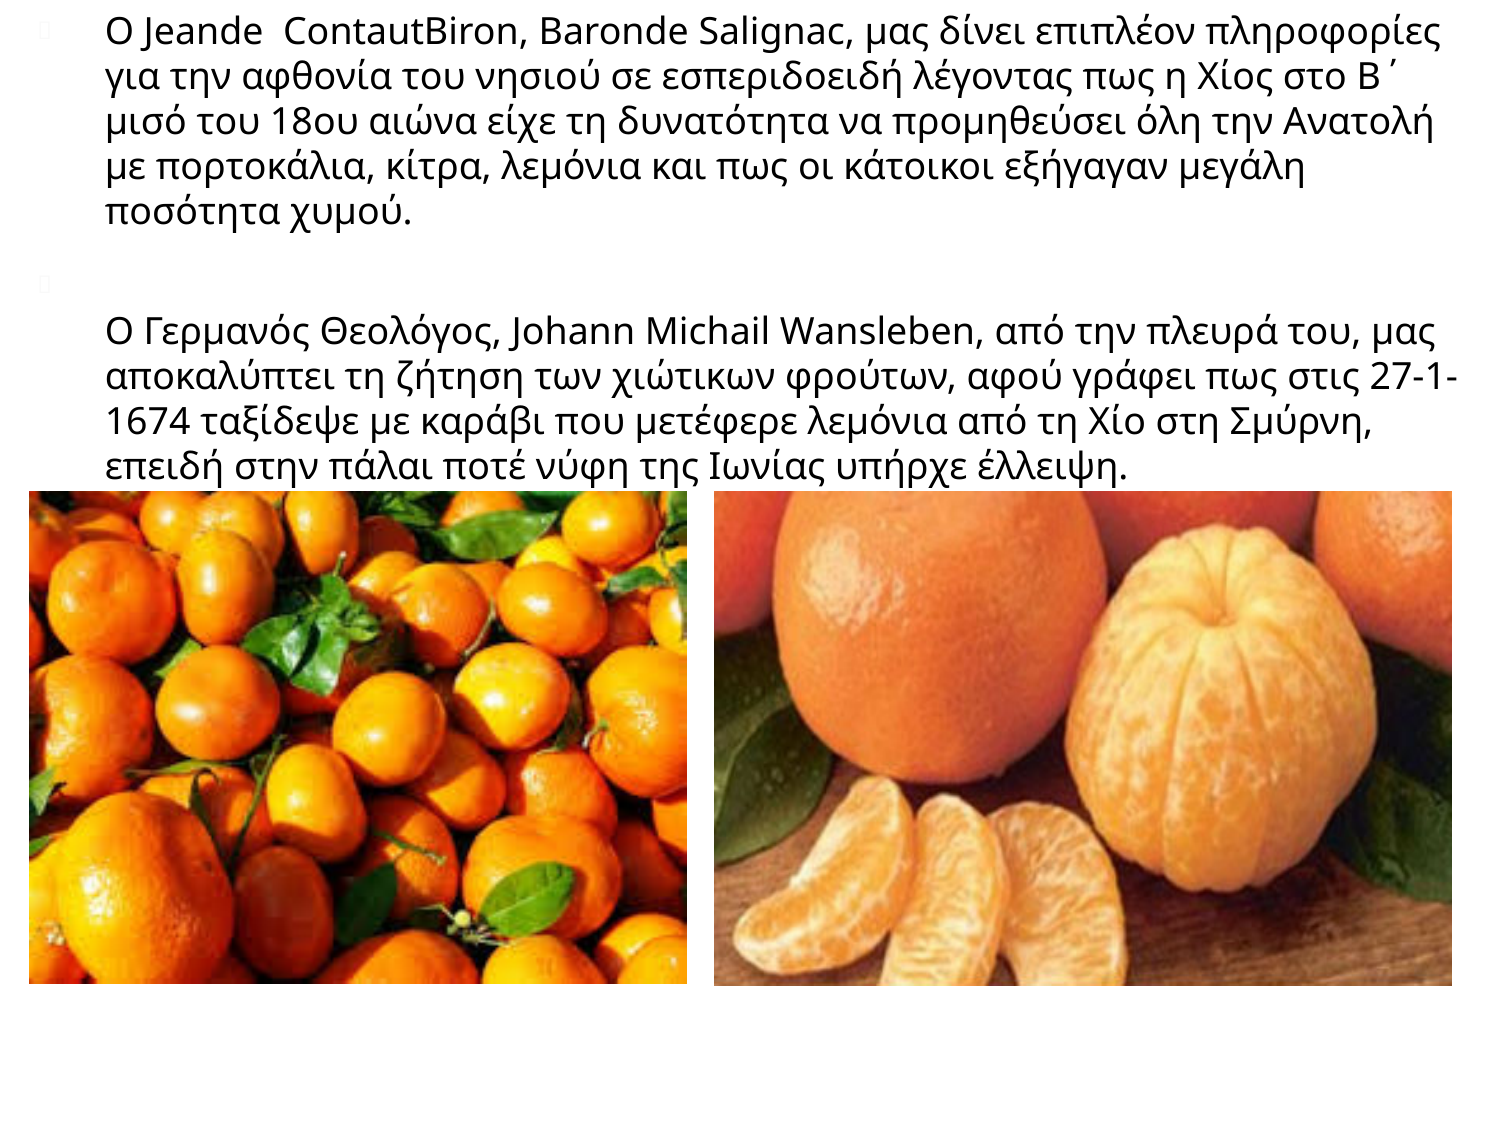

# O Jeande ContautBiron, Βaronde Salignac, μας δίνει επιπλέον πληροφορίες για την αφθονία του νησιού σε εσπεριδοειδή λέγοντας πως η Χίος στο Β΄ μισό του 18ου αιώνα είχε τη δυνατότητα να προμηθεύσει όλη την Ανατολή με πορτοκάλια, κίτρα, λεμόνια και πως οι κάτοικοι εξήγαγαν μεγάλη ποσότητα χυμού.
Ο Γερμανός Θεολόγος, Johann Michail Wansleben, από την πλευρά του, μας αποκαλύπτει τη ζήτηση των χιώτικων φρούτων, αφού γράφει πως στις 27-1-1674 ταξίδεψε με καράβι που μετέφερε λεμόνια από τη Χίο στη Σμύρνη, επειδή στην πάλαι ποτέ νύφη της Ιωνίας υπήρχε έλλειψη.